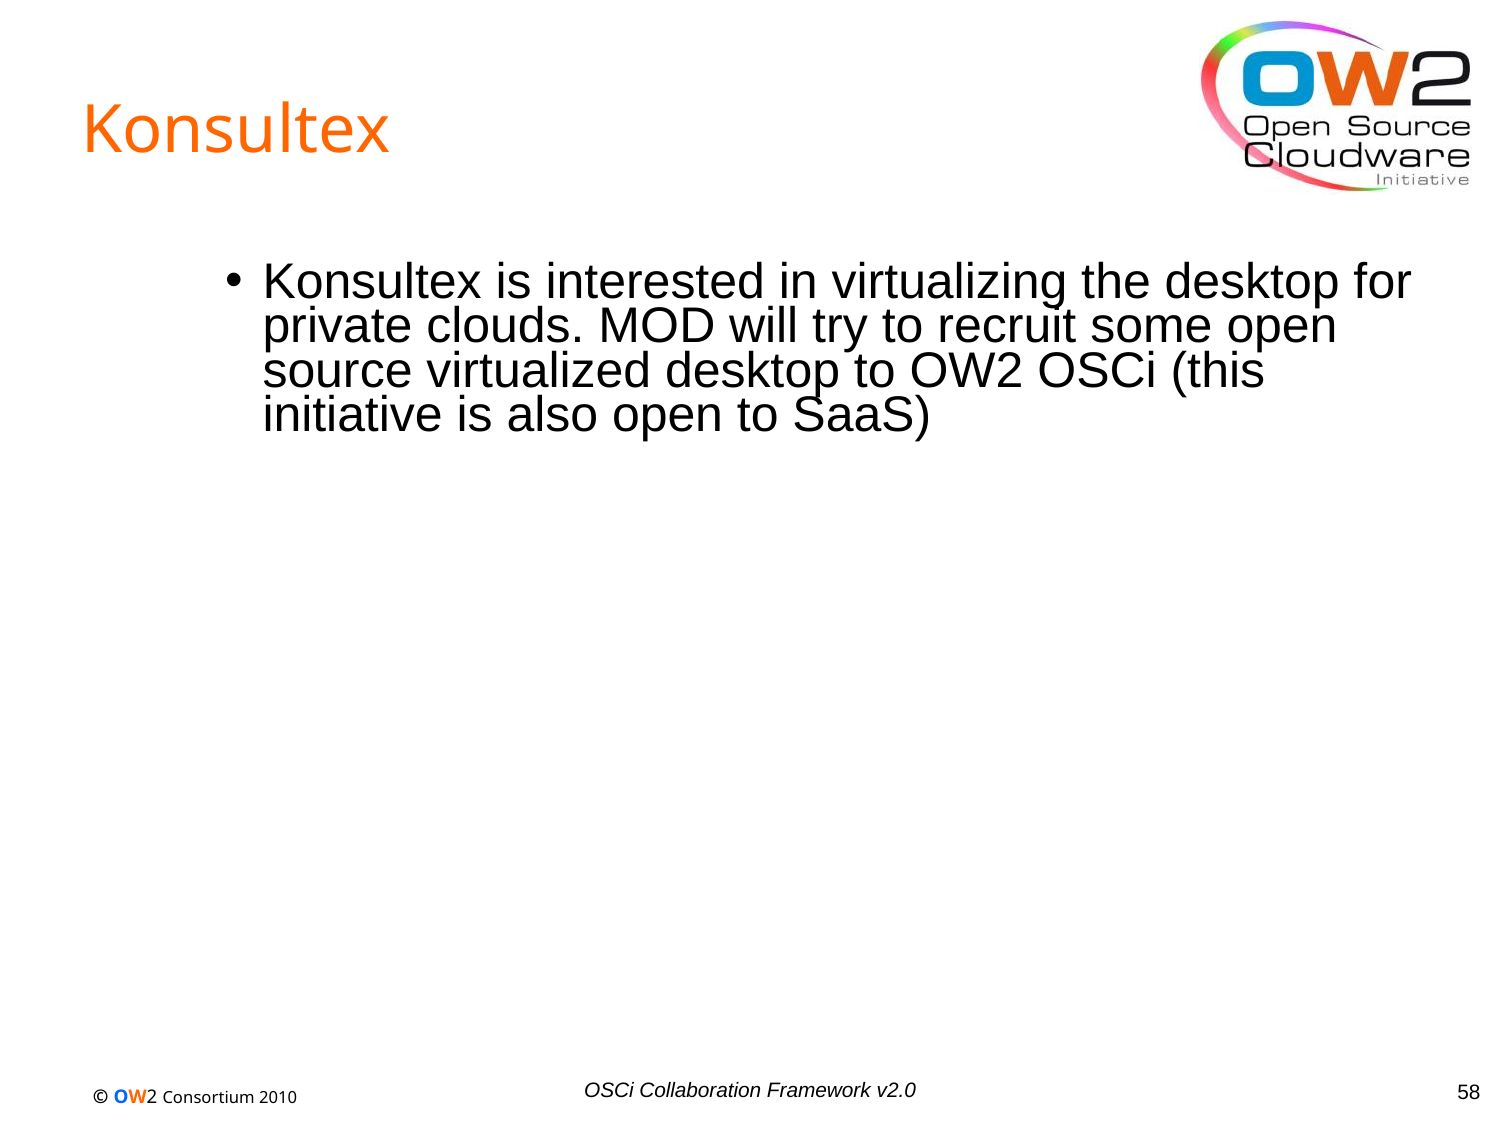

# Konsultex
Konsultex is interested in virtualizing the desktop for private clouds. MOD will try to recruit some open source virtualized desktop to OW2 OSCi (this initiative is also open to SaaS)